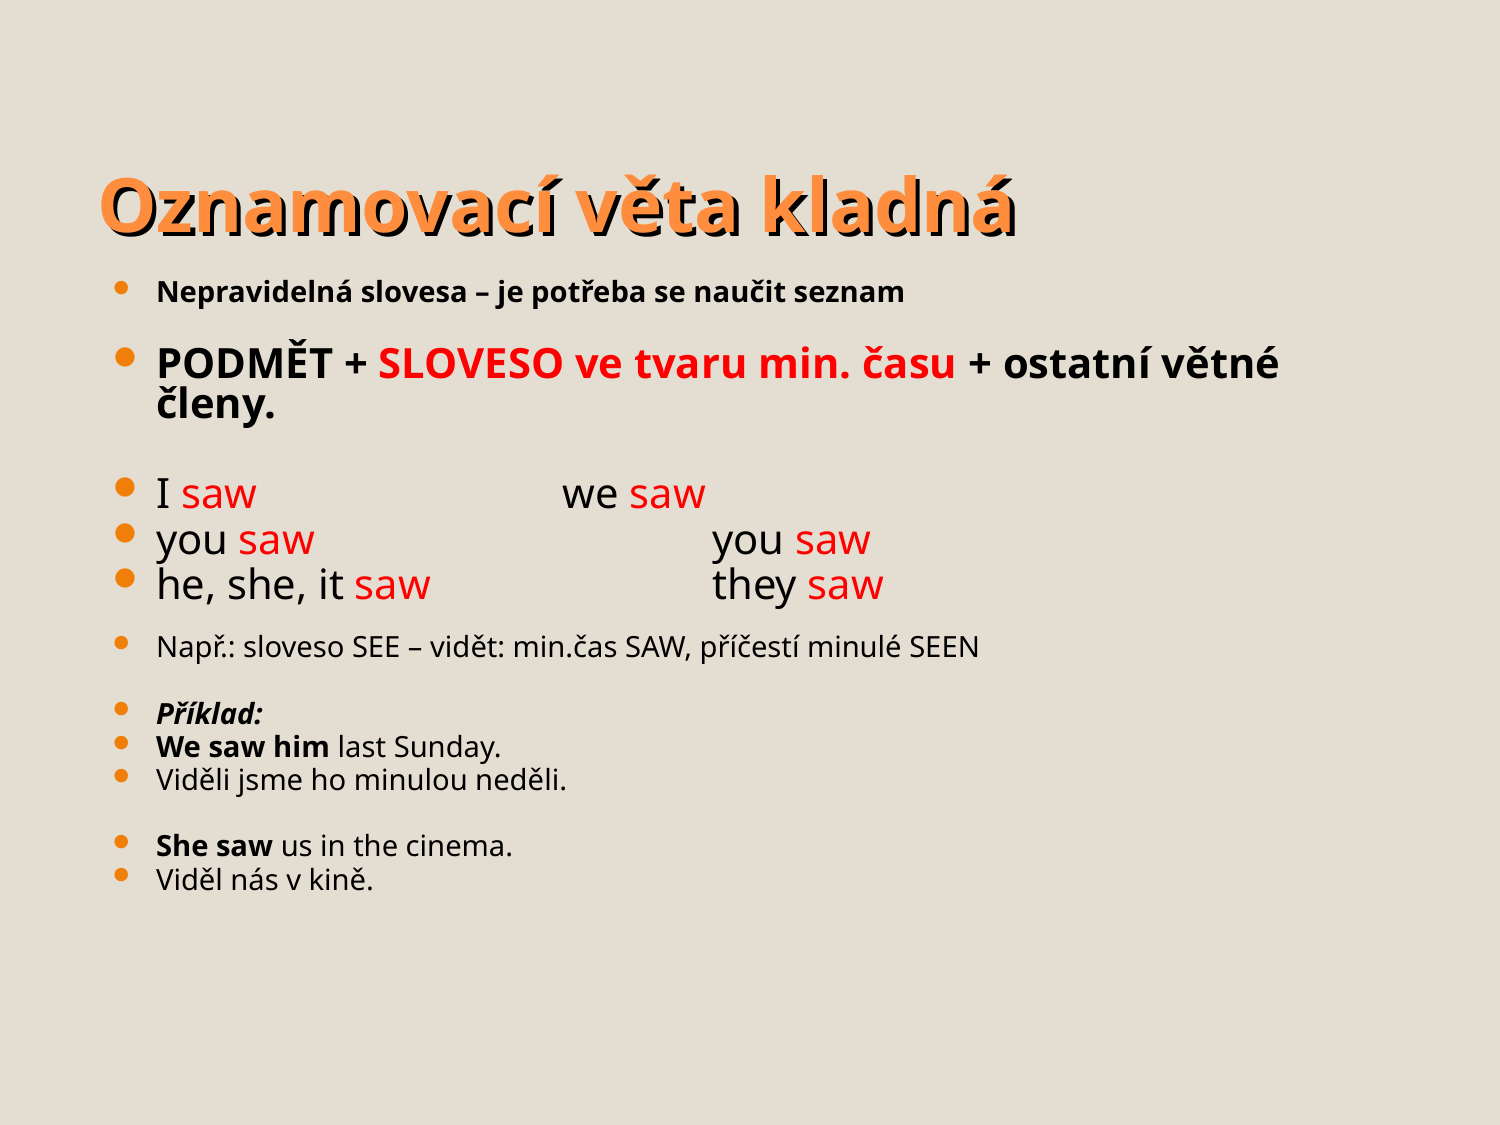

# Oznamovací věta kladná
Nepravidelná slovesa – je potřeba se naučit seznam
PODMĚT + SLOVESO ve tvaru min. času + ostatní větné členy.
I saw			we saw
you saw			you saw
he, she, it saw		they saw
Např.: sloveso SEE – vidět: min.čas SAW, příčestí minulé SEEN
Příklad:
We saw him last Sunday.
Viděli jsme ho minulou neděli.
She saw us in the cinema.
Viděl nás v kině.